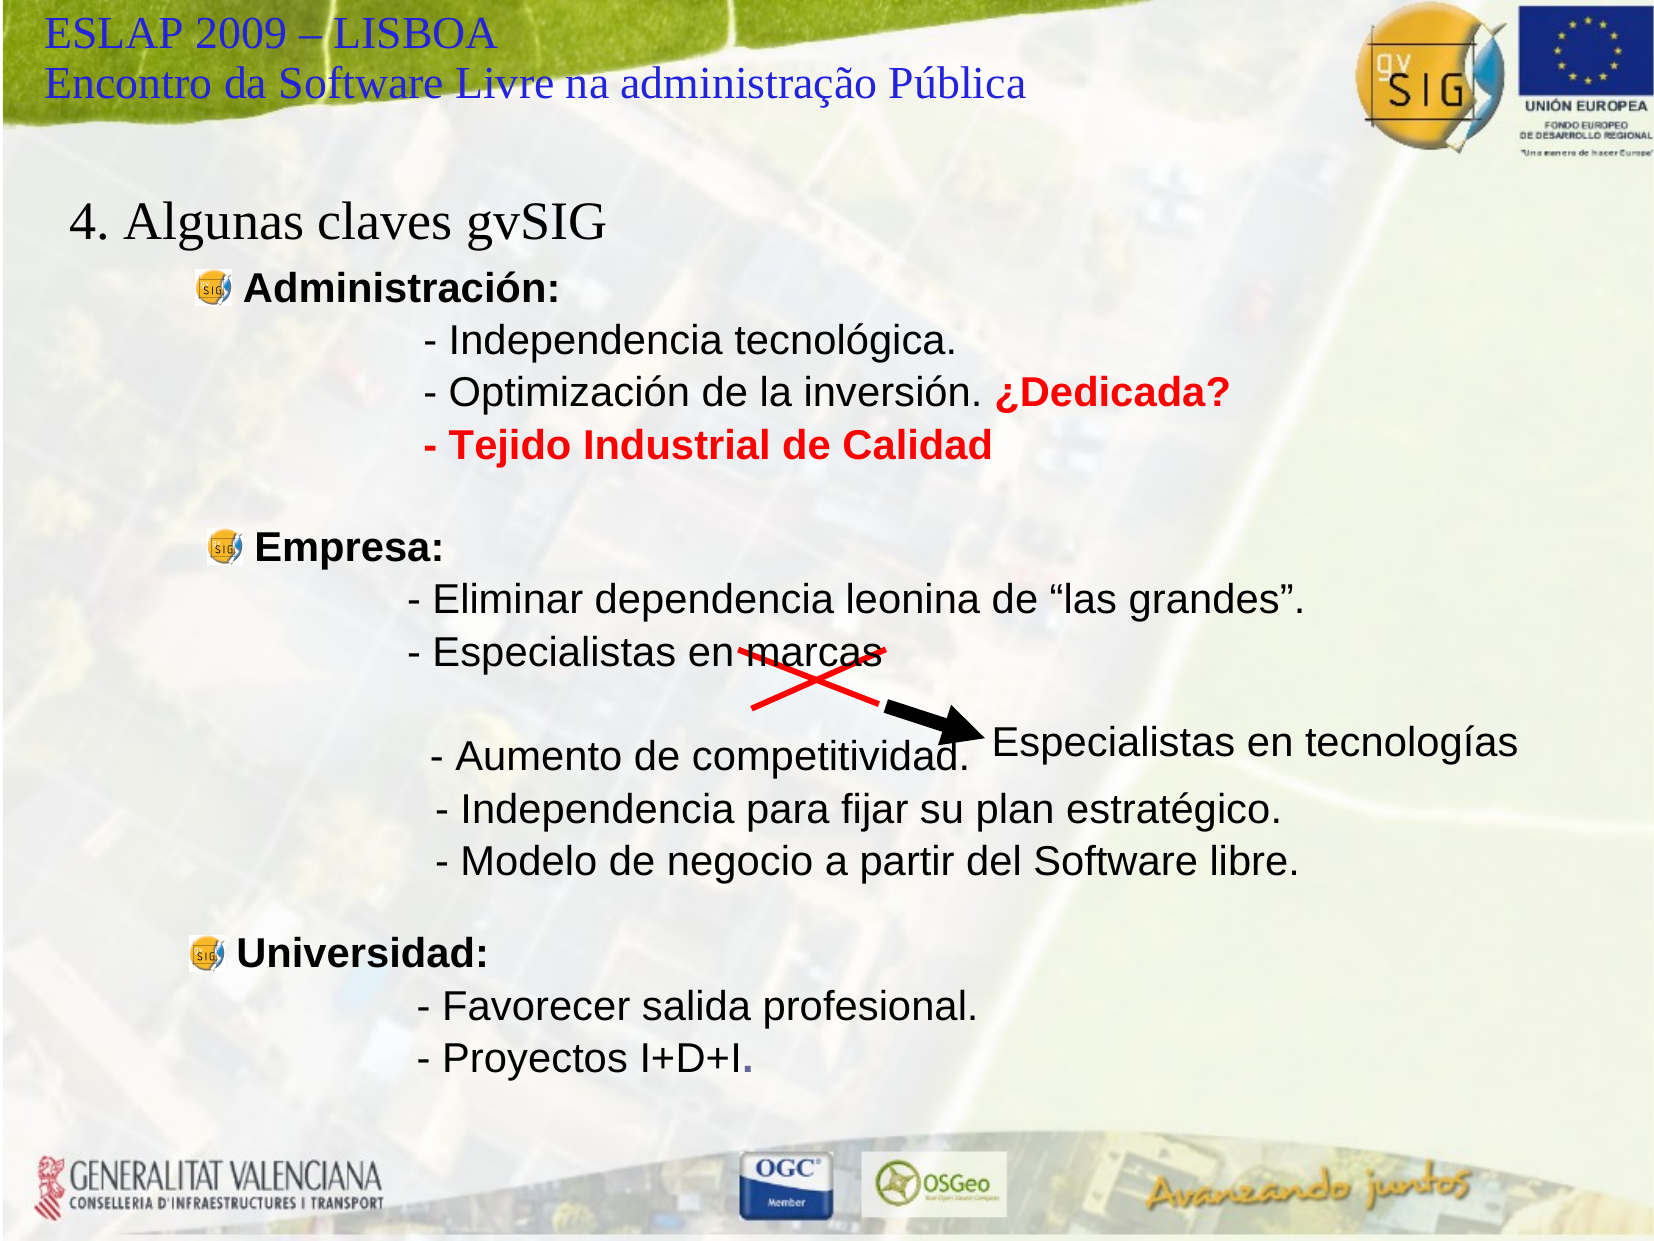

4. Algunas claves gvSIG
 Administración:
					- Independencia tecnológica.
					- Optimización de la inversión. ¿Dedicada?
					- Tejido Industrial de Calidad
 Empresa:
				 - Eliminar dependencia leonina de “las grandes”.
				 - Especialistas en marcas
				 - Aumento de competitividad.
					- Independencia para fijar su plan estratégico.
					- Modelo de negocio a partir del Software libre.
 Especialistas en tecnologías
 Universidad:
					- Favorecer salida profesional.
					- Proyectos I+D+I.